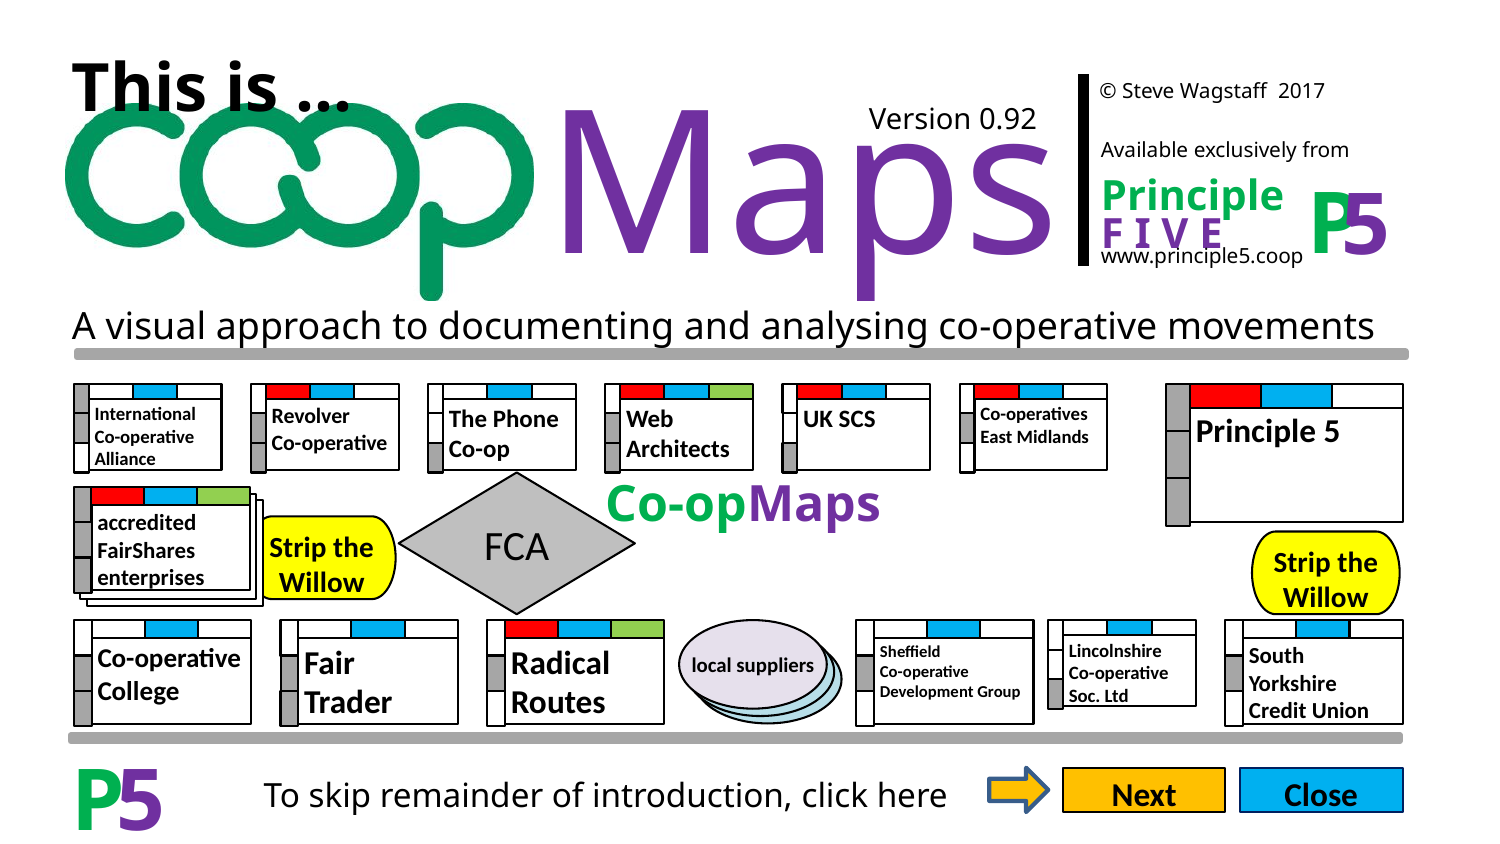

This is …
Maps
© Steve Wagstaff 2017
Version 0.92
Available exclusively from
Principle
P
5
F I V E
www.principle5.coop
A visual approach to documenting and analysing co-operative movements
International Co-operative Alliance
Revolver
Co-operative
The Phone Co-op
Web Architects
UK SCS
Co-operatives East Midlands
Principle 5
Co-opMaps
FCA
accredited FairShares enterprises
Strip the Willow
Strip the Willow
Co-operative
College
Fair
Trader
Radical Routes
local suppliers
<
<
Sheffield
Co-operative Development Group
Lincolnshire Co-operative Soc. Ltd
South Yorkshire Credit Union
P
5
To skip remainder of introduction, click here
Next
Close